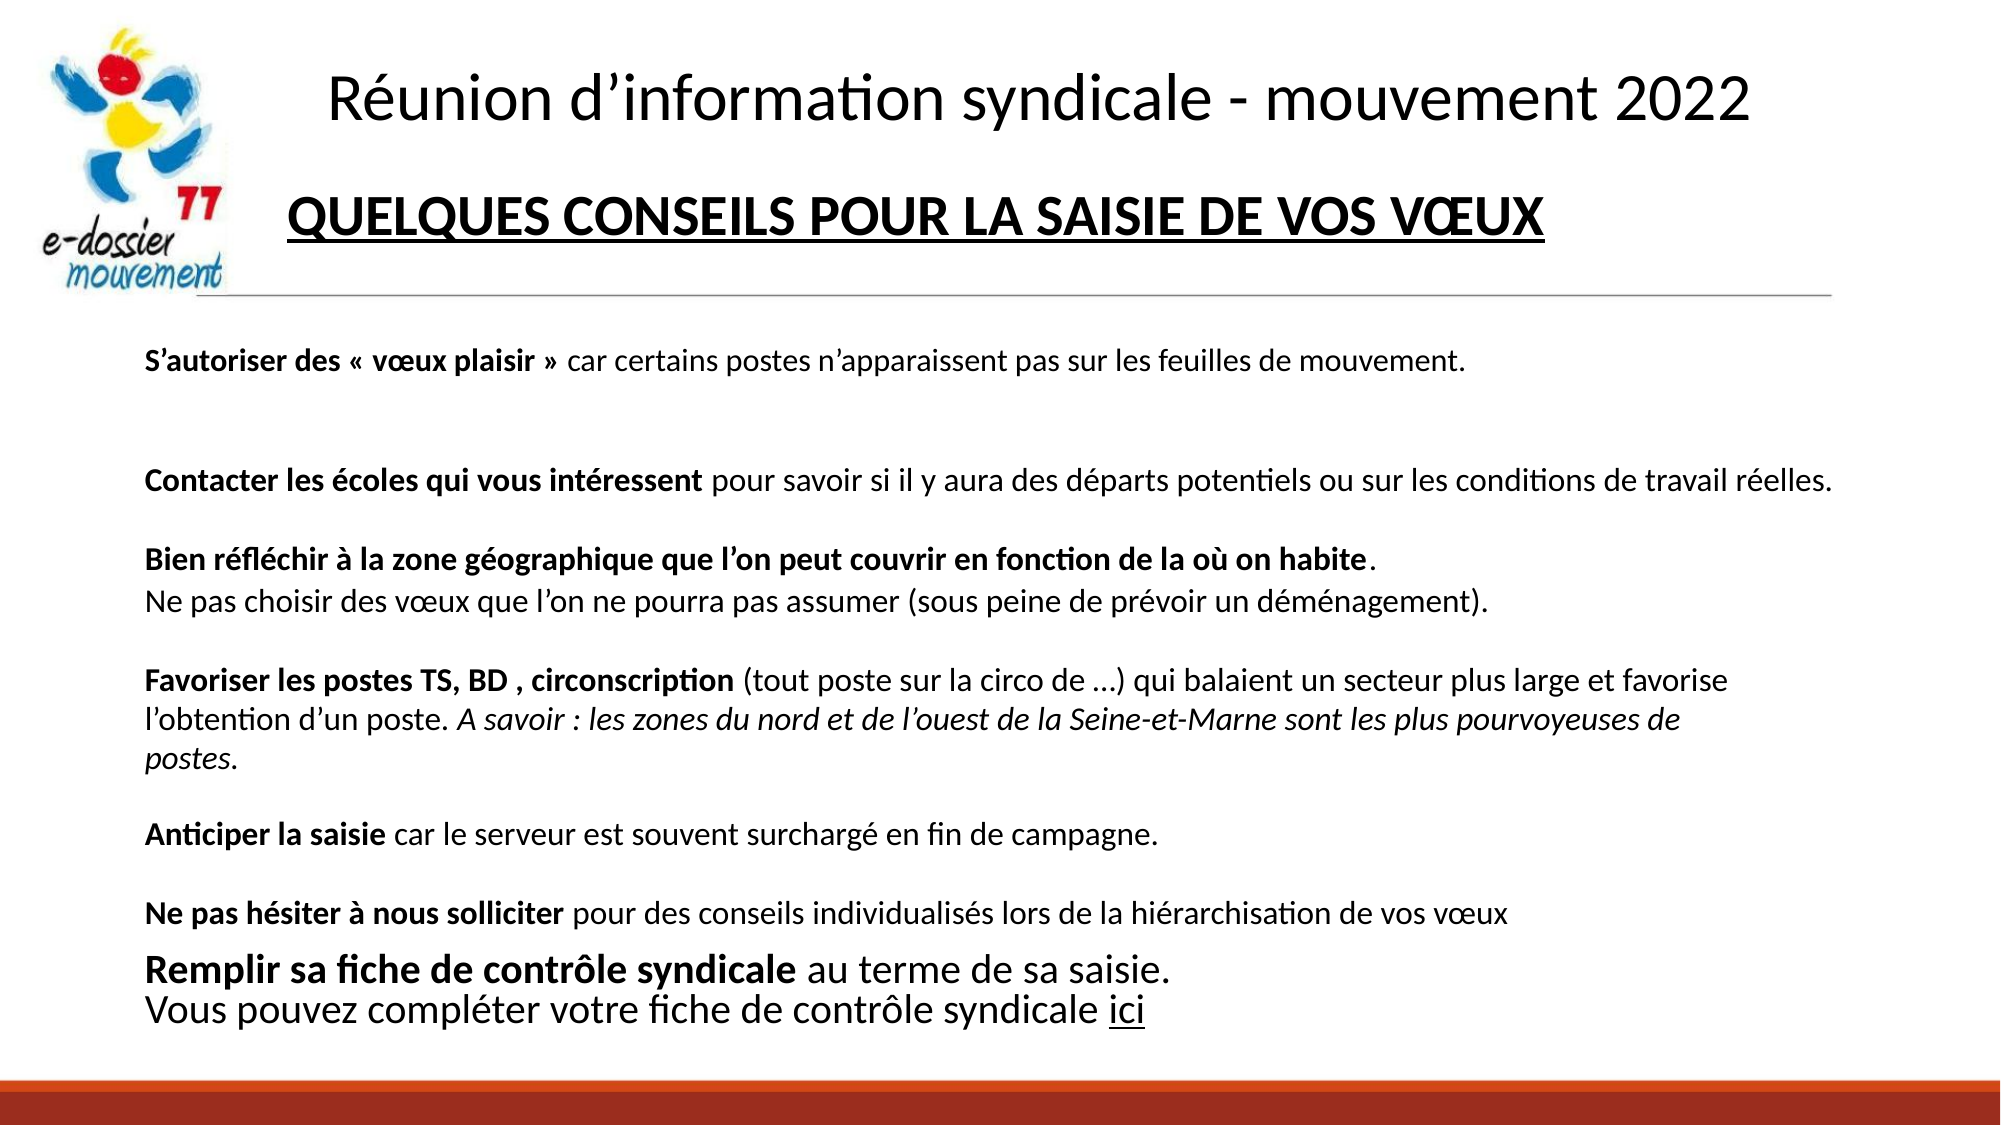

Réunion d’information syndicale - mouvement 2022
QUELQUES CONSEILS POUR LA SAISIE DE VOS VŒUX
S’autoriser des « vœux plaisir » car certains postes n’apparaissent pas sur les feuilles de mouvement.
Contacter les écoles qui vous intéressent pour savoir si il y aura des départs potentiels ou sur les conditions de travail réelles.
Bien réfléchir à la zone géographique que l’on peut couvrir en fonction de la où on habite.
Ne pas choisir des vœux que l’on ne pourra pas assumer (sous peine de prévoir un déménagement).
Favoriser les postes TS, BD , circonscription (tout poste sur la circo de …) qui balaient un secteur plus large et favorise
l’obtention d’un poste. A savoir : les zones du nord et de l’ouest de la Seine-et-Marne sont les plus pourvoyeuses de postes.
Anticiper la saisie car le serveur est souvent surchargé en fin de campagne.
Ne pas hésiter à nous solliciter pour des conseils individualisés lors de la hiérarchisation de vos vœux
Remplir sa fiche de contrôle syndicale au terme de sa saisie.
Vous pouvez compléter votre fiche de contrôle syndicale ici